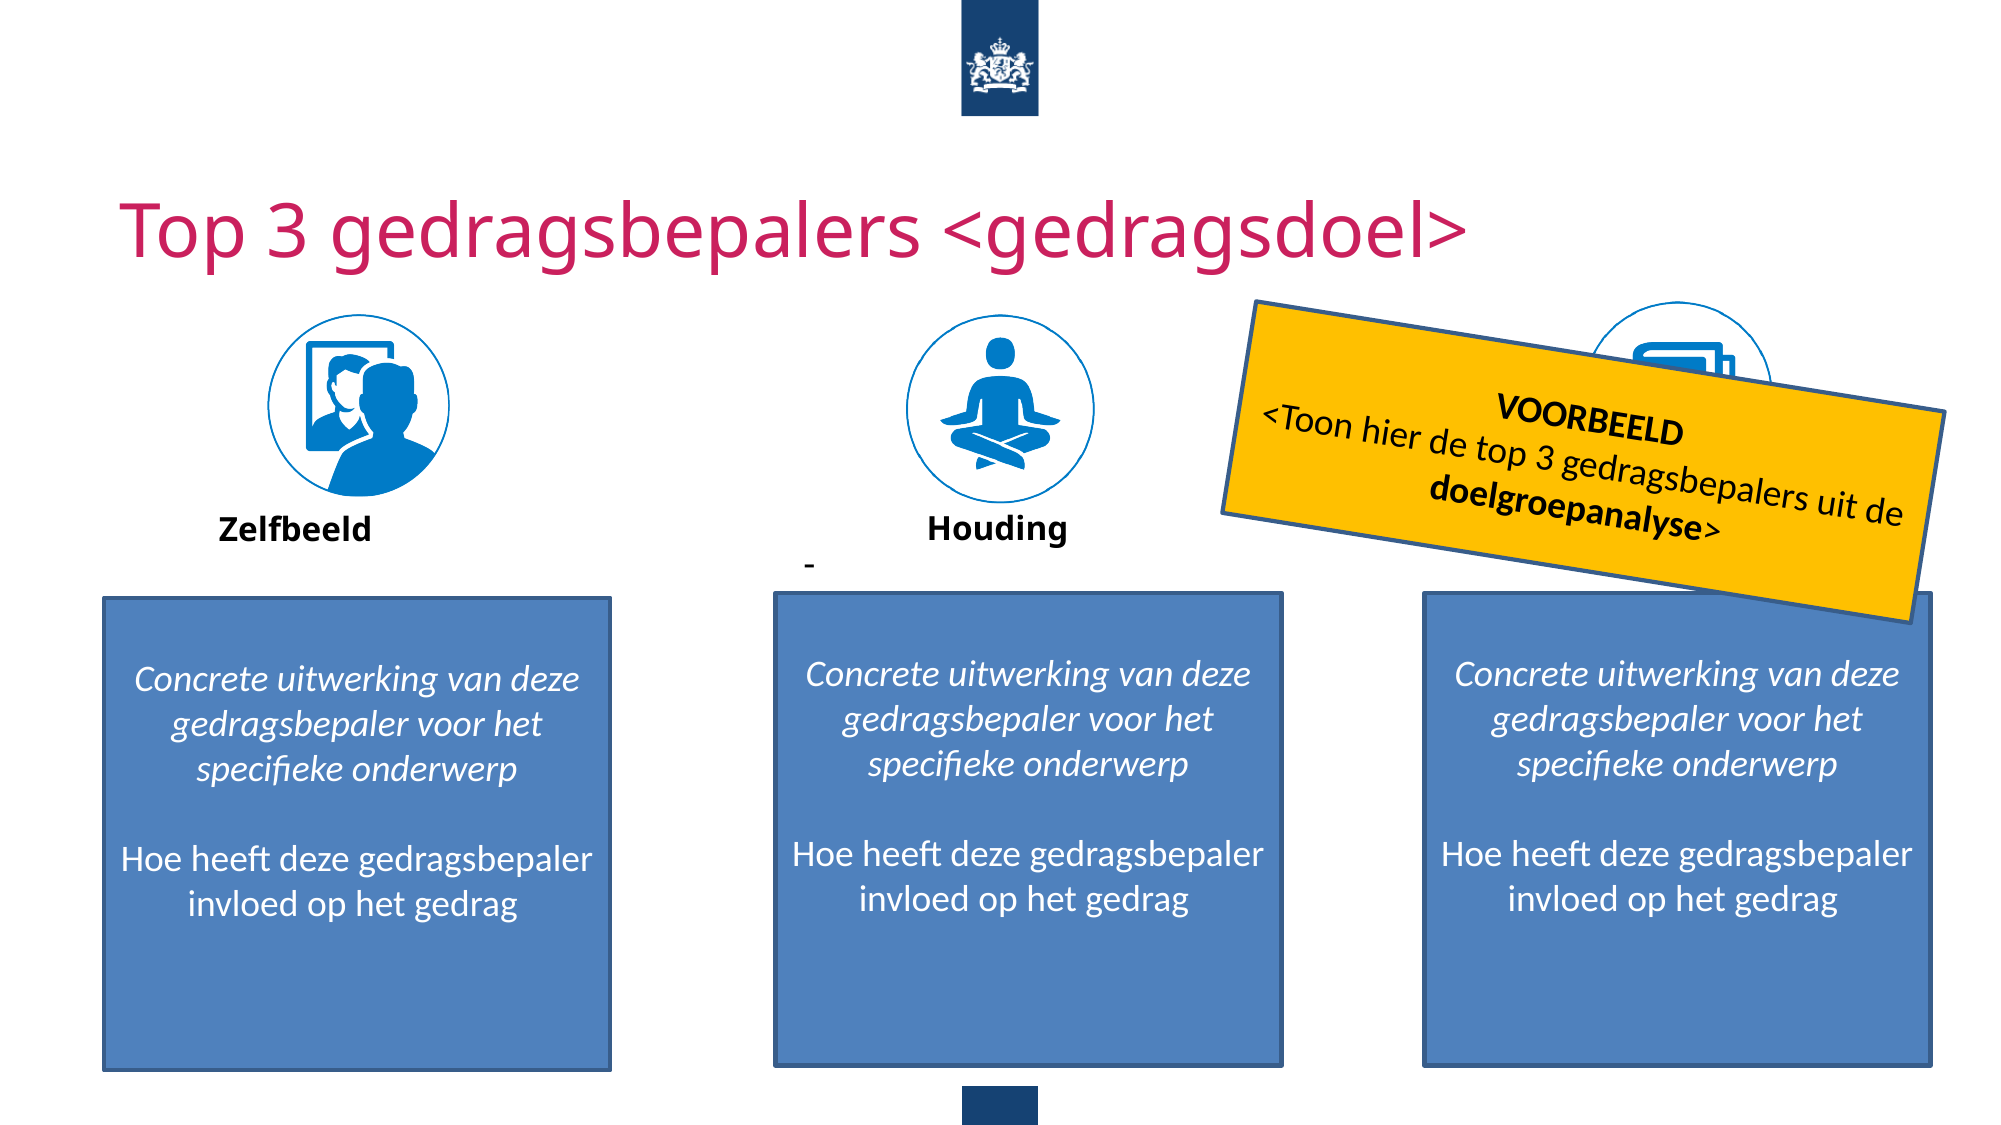

Top 3 gedragsbepalers <gedragsdoel>
VOORBEELD
<Toon hier de top 3 gedragsbepalers uit de doelgroepanalyse>
Kennis
Houding
Zelfbeeld
Interventiestrategie 1e
Concrete uitwerking van deze gedragsbepaler voor het specifieke onderwerp
Hoe heeft deze gedragsbepaler invloed op het gedrag
Concrete uitwerking van deze gedragsbepaler voor het specifieke onderwerp
Hoe heeft deze gedragsbepaler invloed op het gedrag
Concrete uitwerking van deze gedragsbepaler voor het specifieke onderwerp
Hoe heeft deze gedragsbepaler invloed op het gedrag